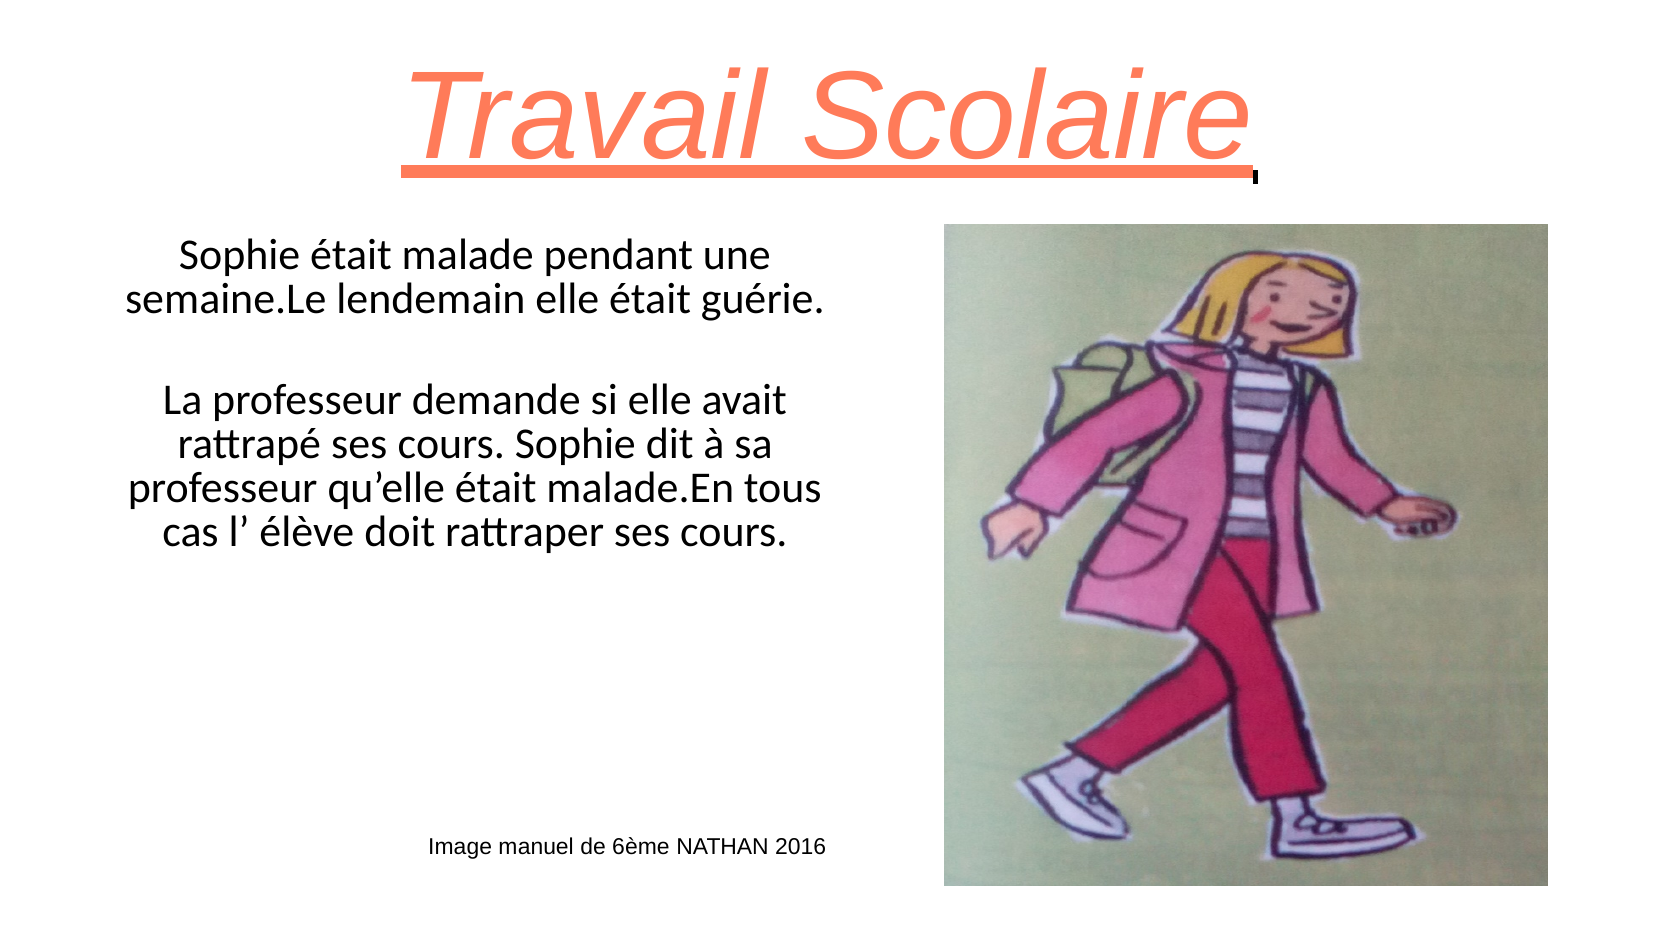

# Travail Scolaire
Sophie était malade pendant une semaine.Le lendemain elle était guérie.
La professeur demande si elle avait rattrapé ses cours. Sophie dit à sa professeur qu’elle était malade.En tous cas l’ élève doit rattraper ses cours.
Image manuel de 6ème NATHAN 2016